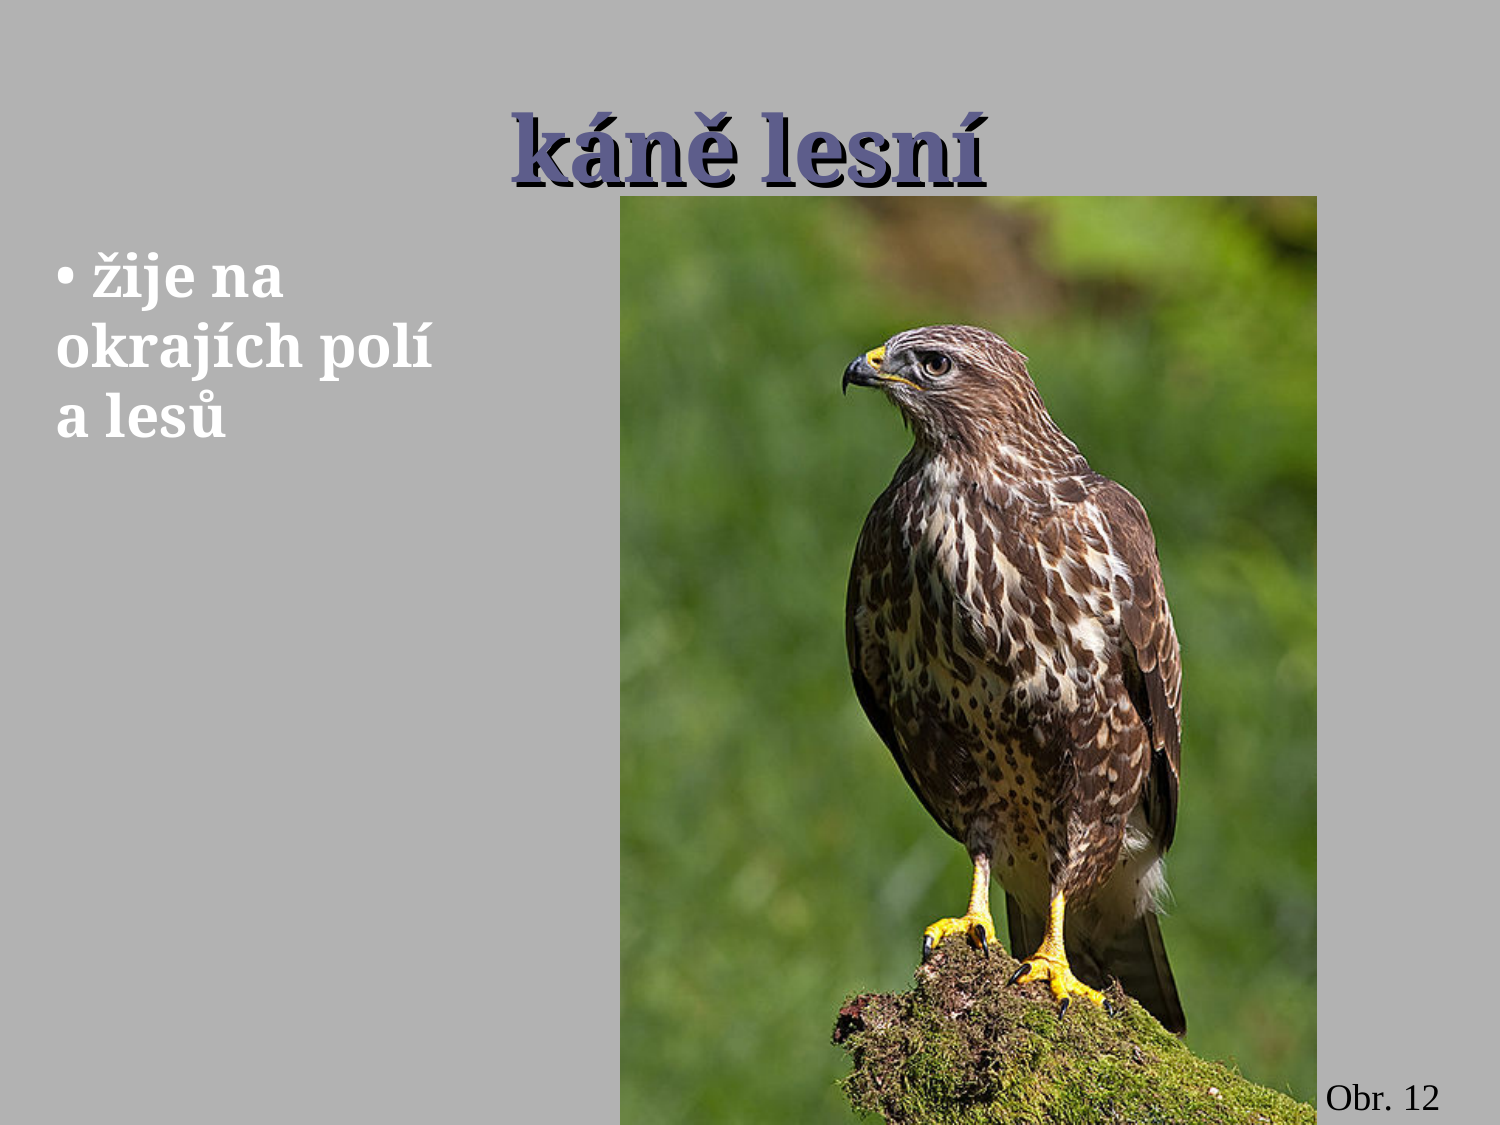

# káně lesní
 žije na okrajích polí
a lesů
Obr. 12